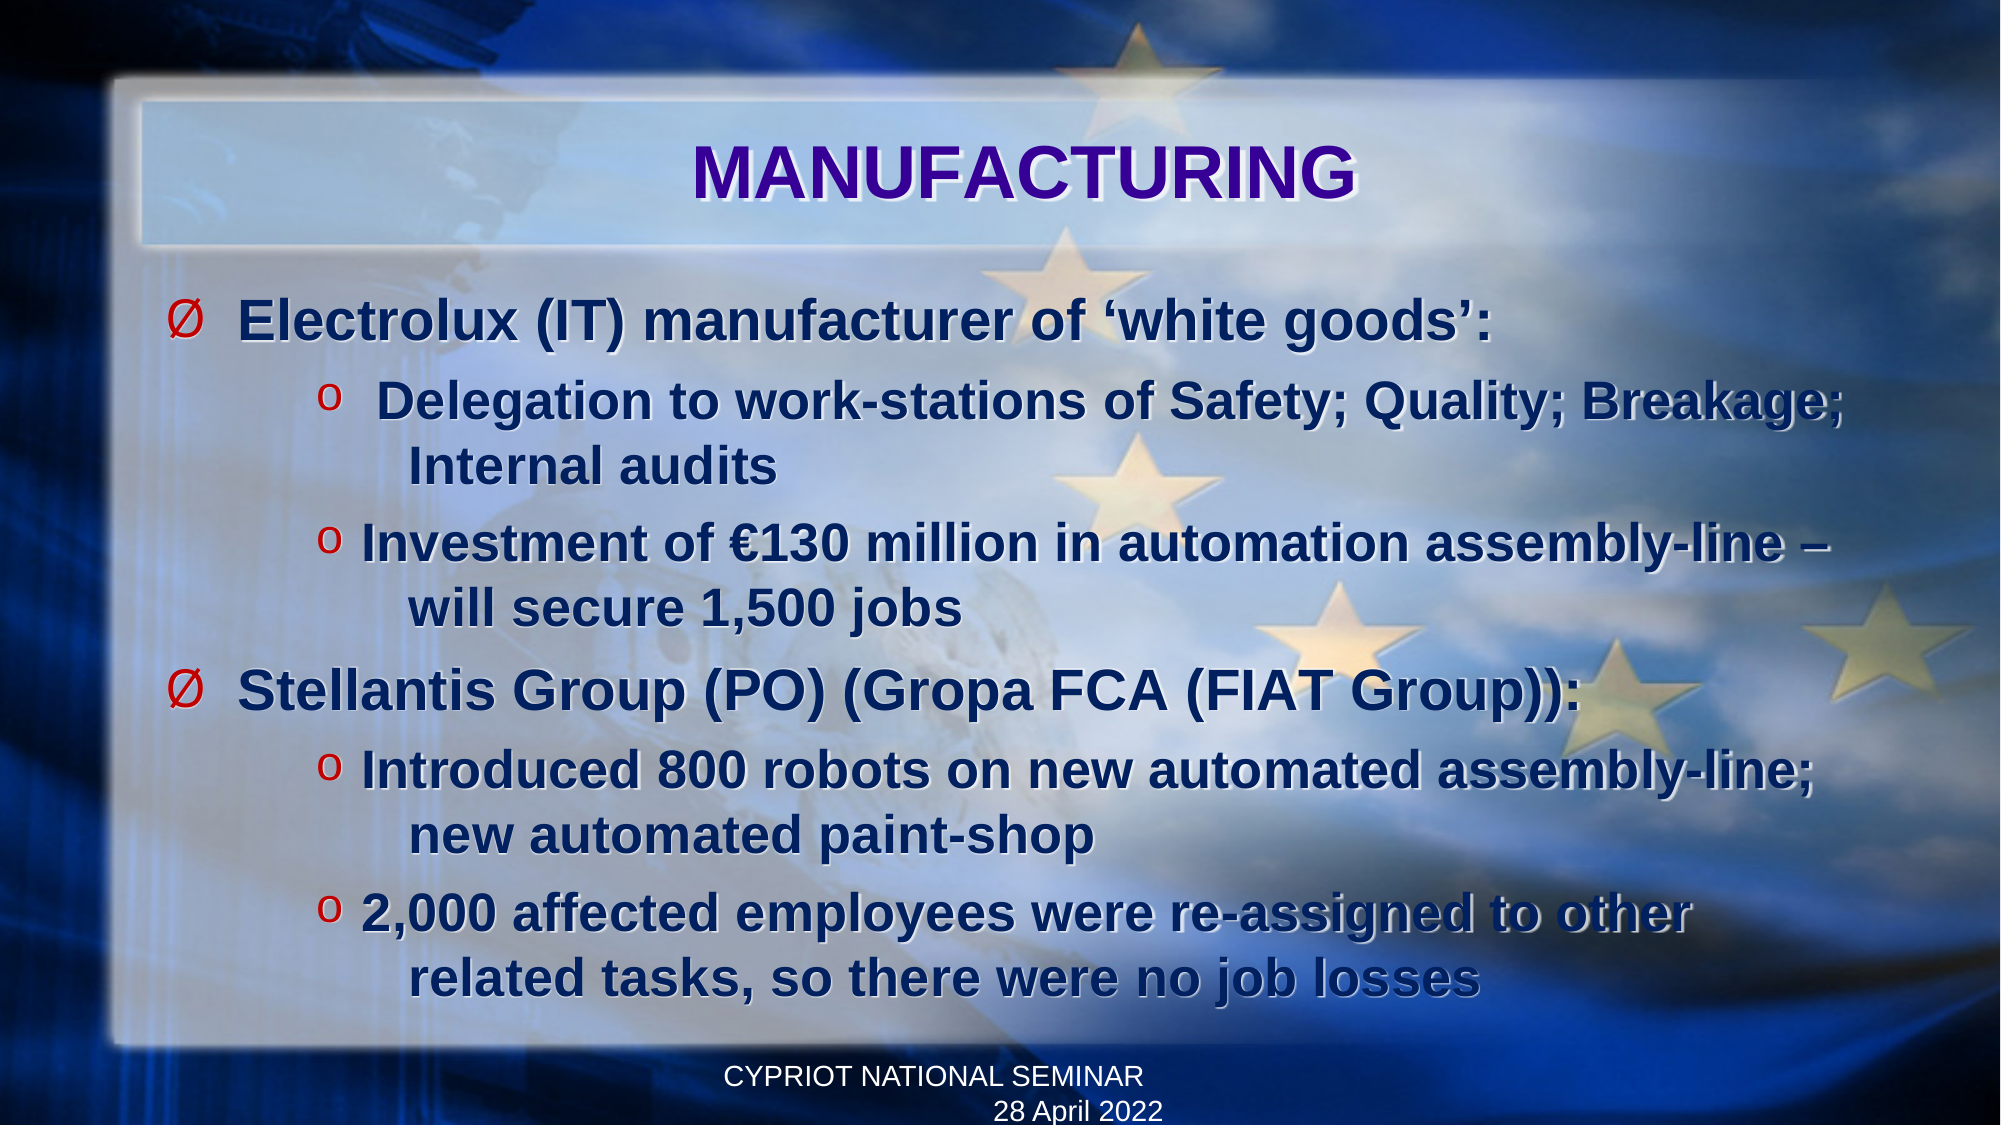

# MANUFACTURING
 Electrolux (IT) manufacturer of ‘white goods’:
 Delegation to work-stations of Safety; Quality; Breakage; Internal audits
Investment of €130 million in automation assembly-line – will secure 1,500 jobs
 Stellantis Group (PO) (Gropa FCA (FIAT Group)):
Introduced 800 robots on new automated assembly-line; new automated paint-shop
2,000 affected employees were re-assigned to other related tasks, so there were no job losses
CYPRIOT NATIONAL SEMINAR 28 April 2022